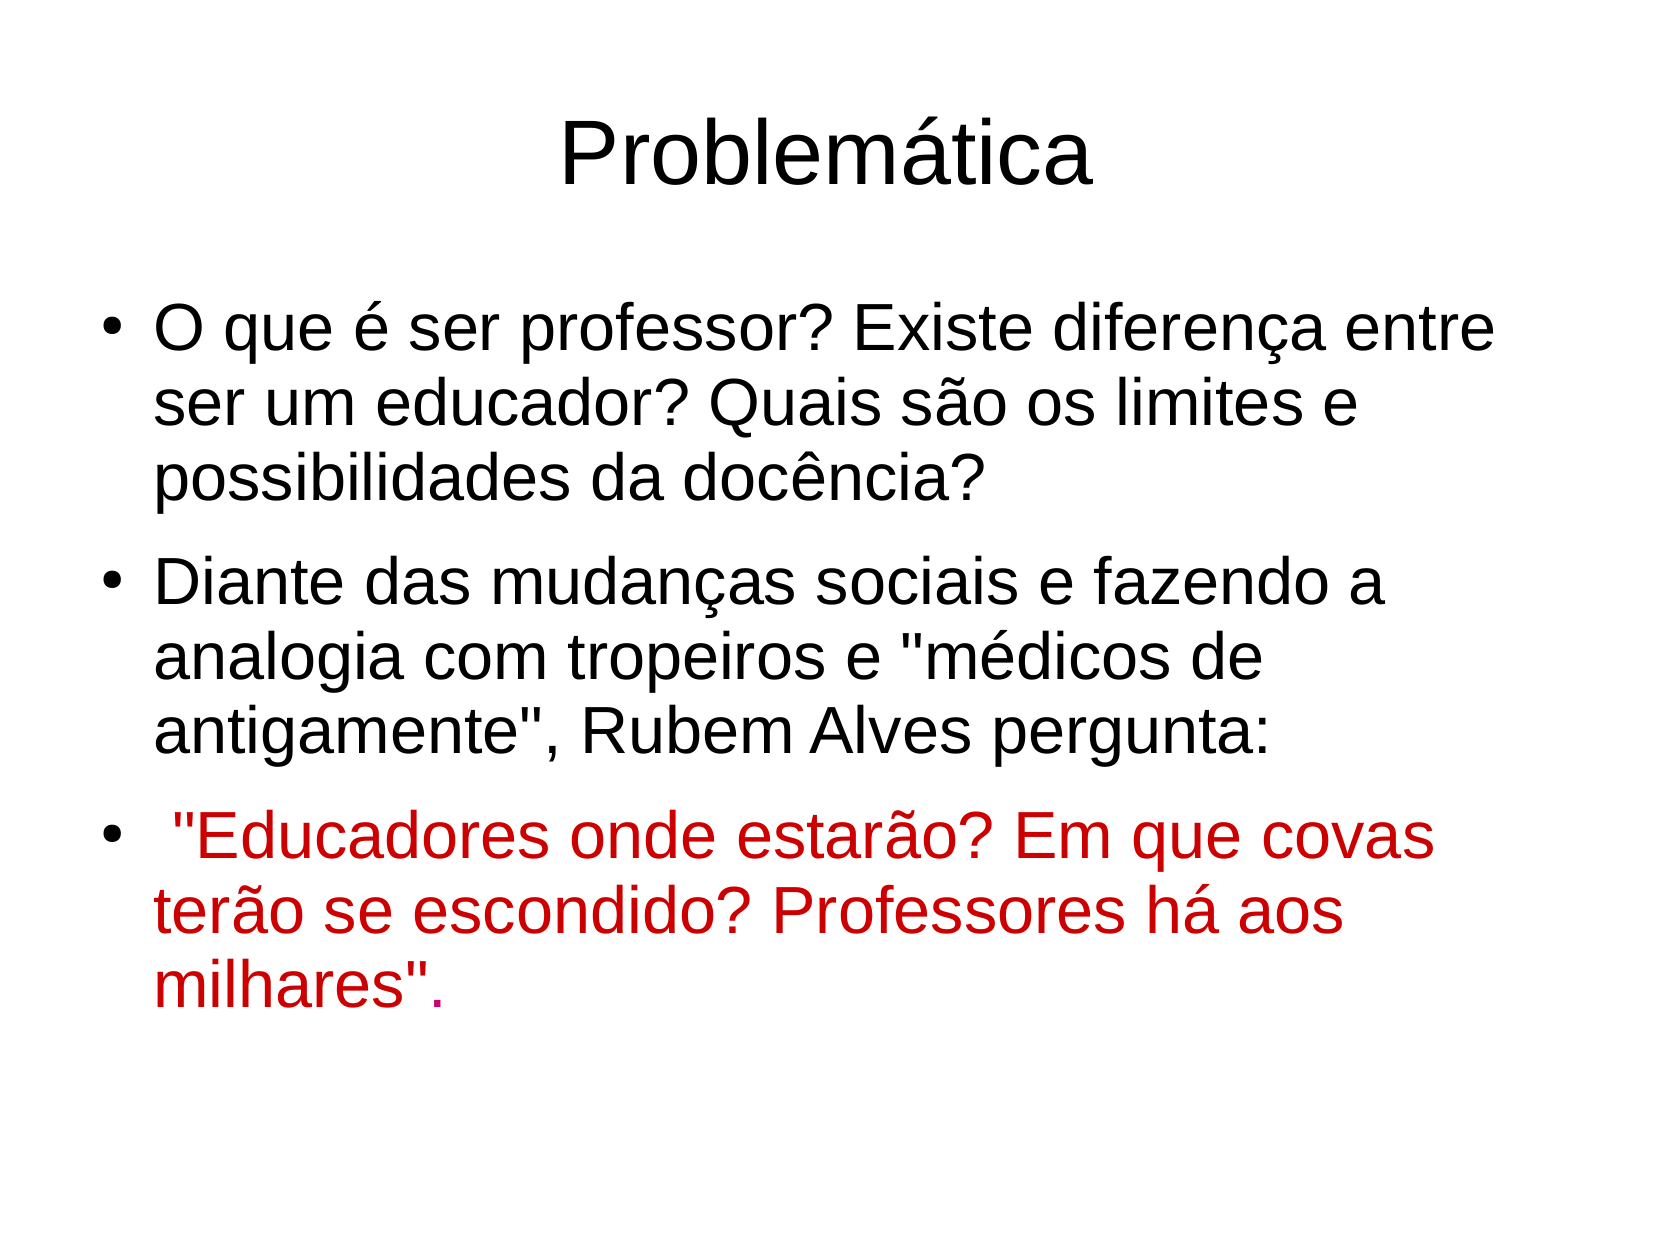

# Problemática
O que é ser professor? Existe diferença entre ser um educador? Quais são os limites e possibilidades da docência?
Diante das mudanças sociais e fazendo a analogia com tropeiros e "médicos de antigamente", Rubem Alves pergunta:
 "Educadores onde estarão? Em que covas terão se escondido? Professores há aos milhares".